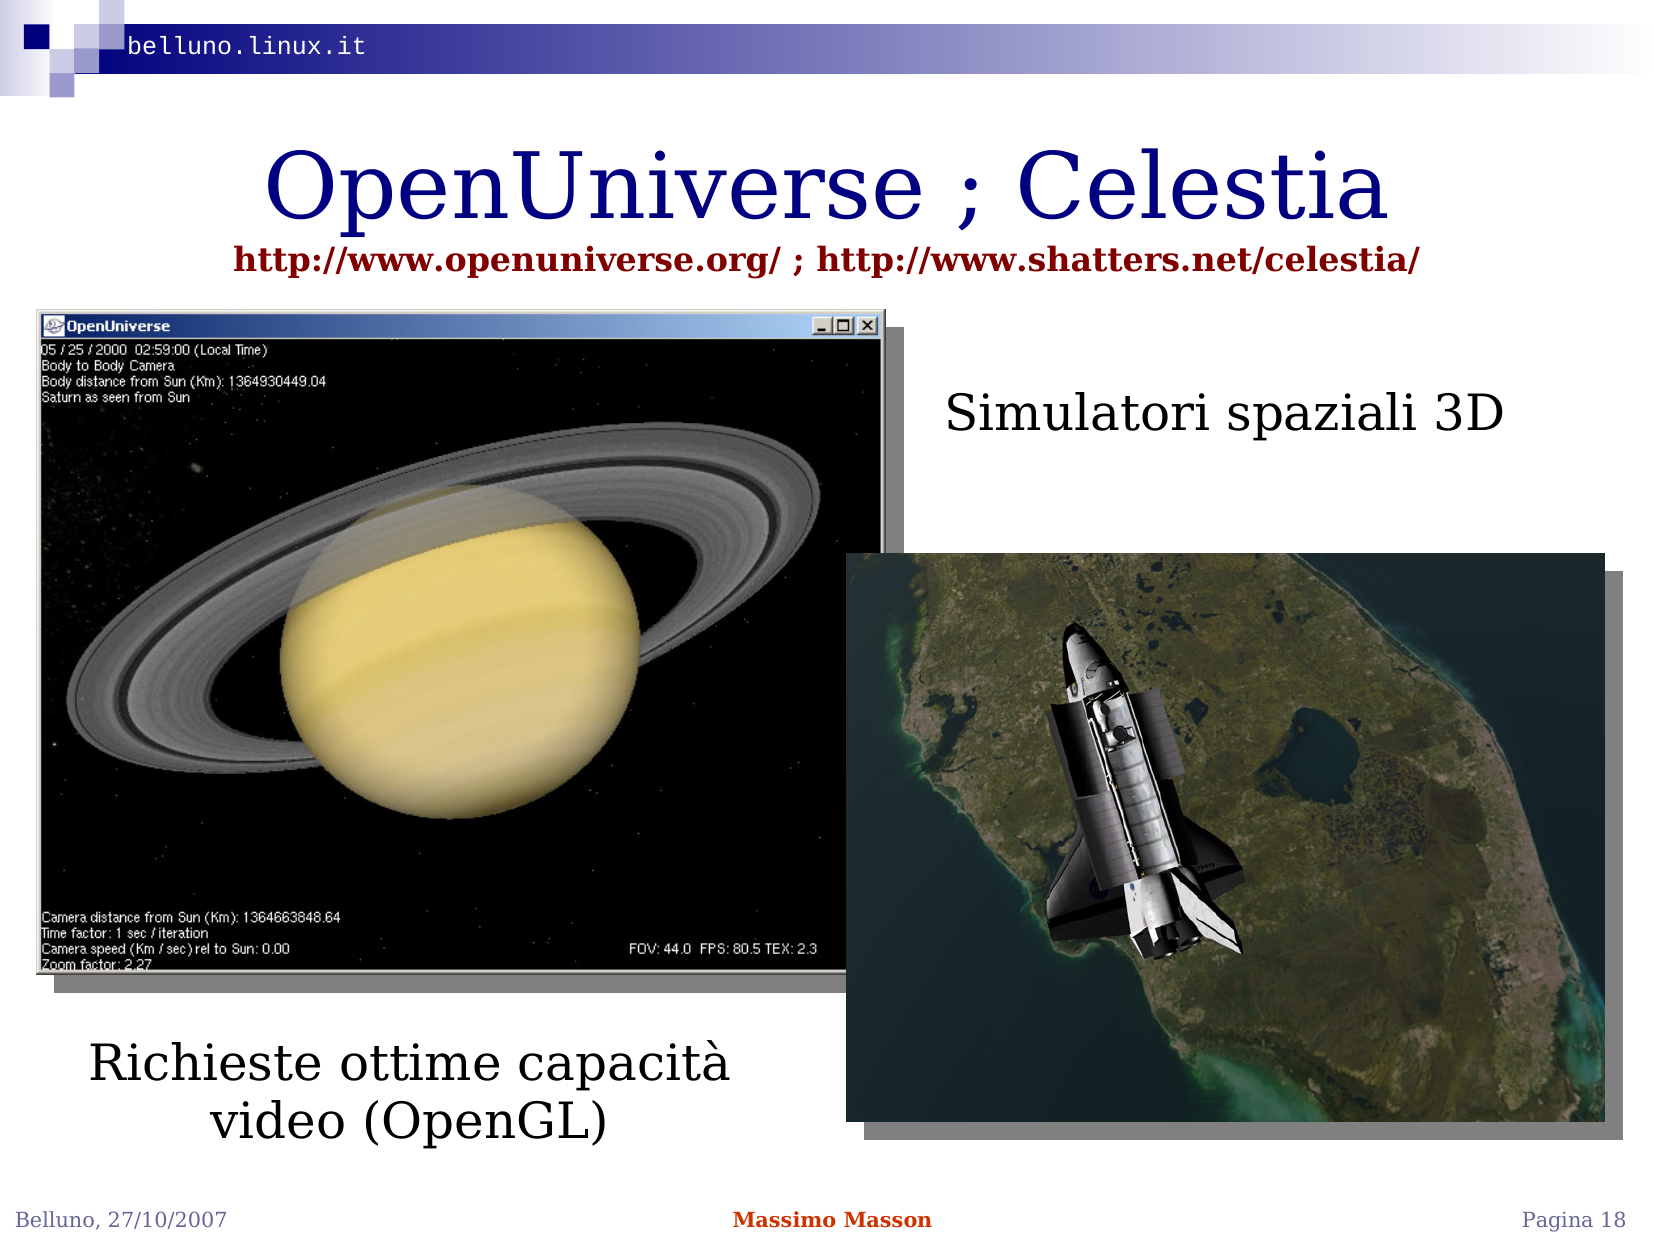

# OpenUniverse ; Celestia http://www.openuniverse.org/ ; http://www.shatters.net/celestia/
Simulatori spaziali 3D
Richieste ottime capacità
video (OpenGL)